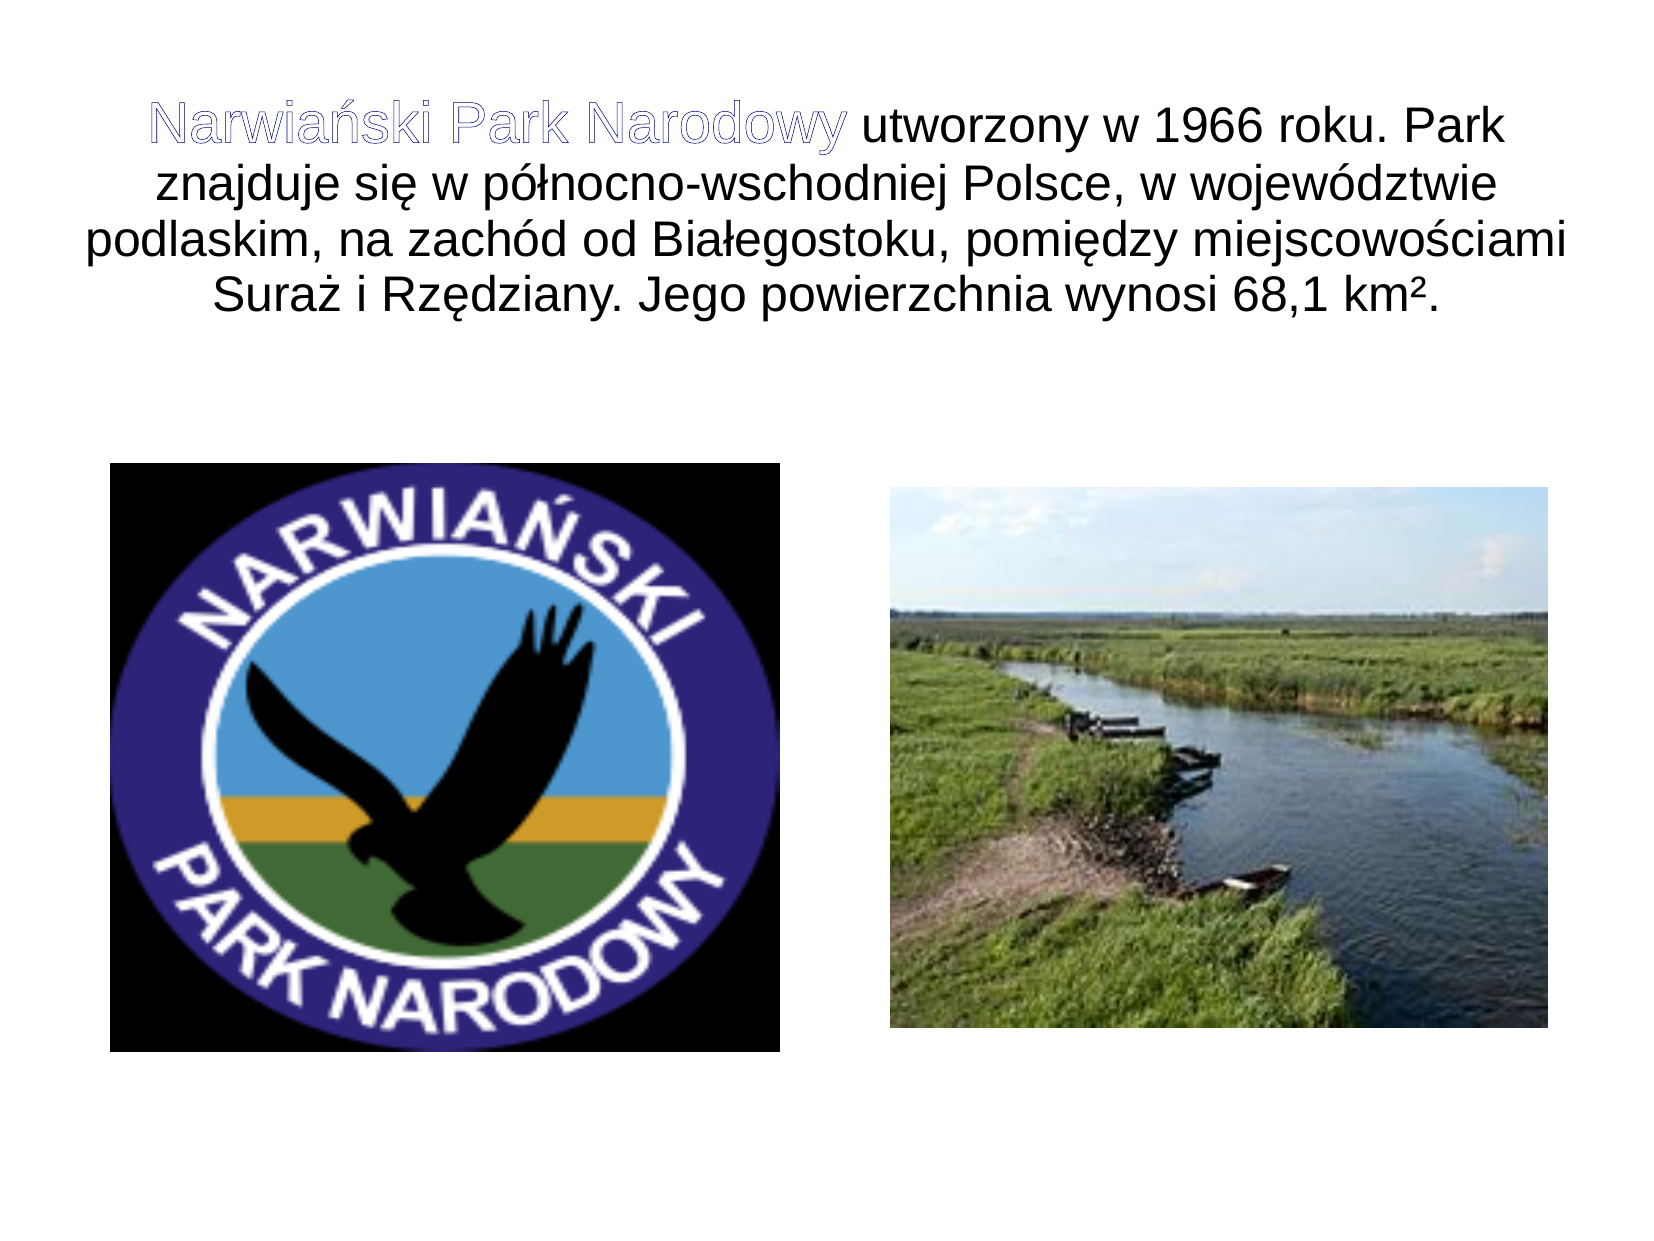

# Narwiański Park Narodowy utworzony w 1966 roku. Park znajduje się w północno-wschodniej Polsce, w województwie podlaskim, na zachód od Białegostoku, pomiędzy miejscowościami Suraż i Rzędziany. Jego powierzchnia wynosi 68,1 km².